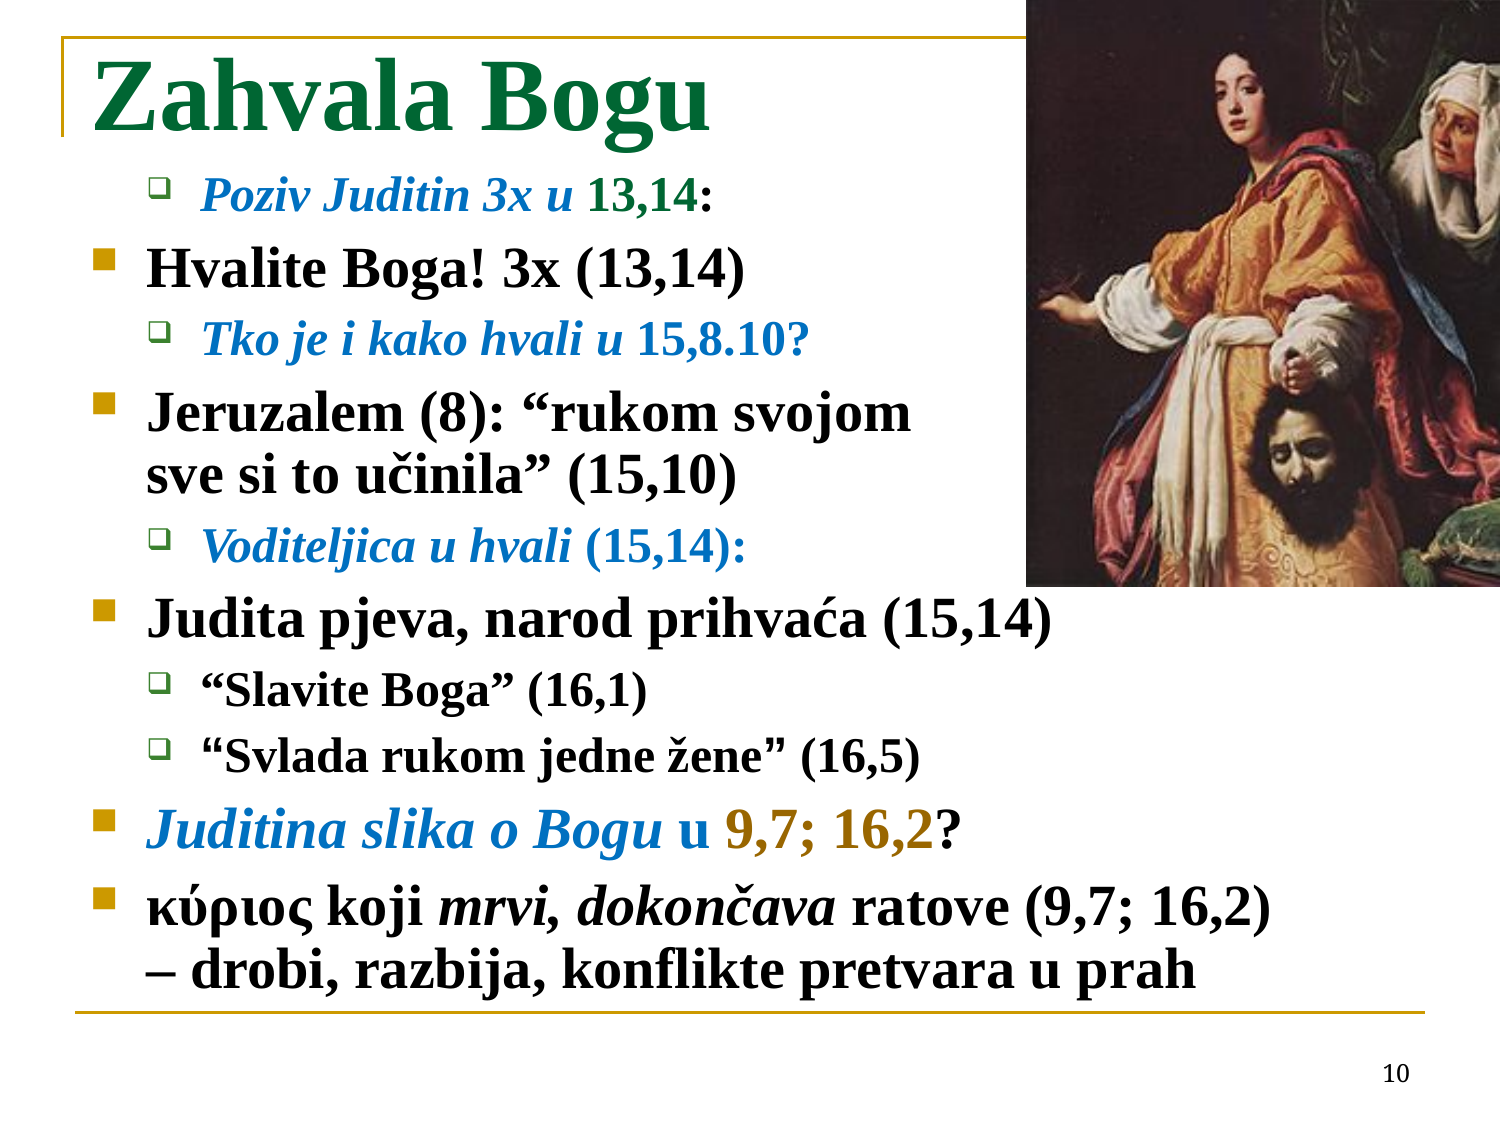

# Zahvala Bogu
Poziv Juditin 3x u 13,14:
Hvalite Boga! 3x (13,14)
Tko je i kako hvali u 15,8.10?
Jeruzalem (8): “rukom svojom
sve si to učinila” (15,10)
Voditeljica u hvali (15,14):
Judita pjeva, narod prihvaća (15,14)
“Slavite Boga” (16,1)
“Svlada rukom jedne žene” (16,5)
Juditina slika o Bogu u 9,7; 16,2?
κύριος koji mrvi, dokončava ratove (9,7; 16,2)
– drobi, razbija, konflikte pretvara u prah